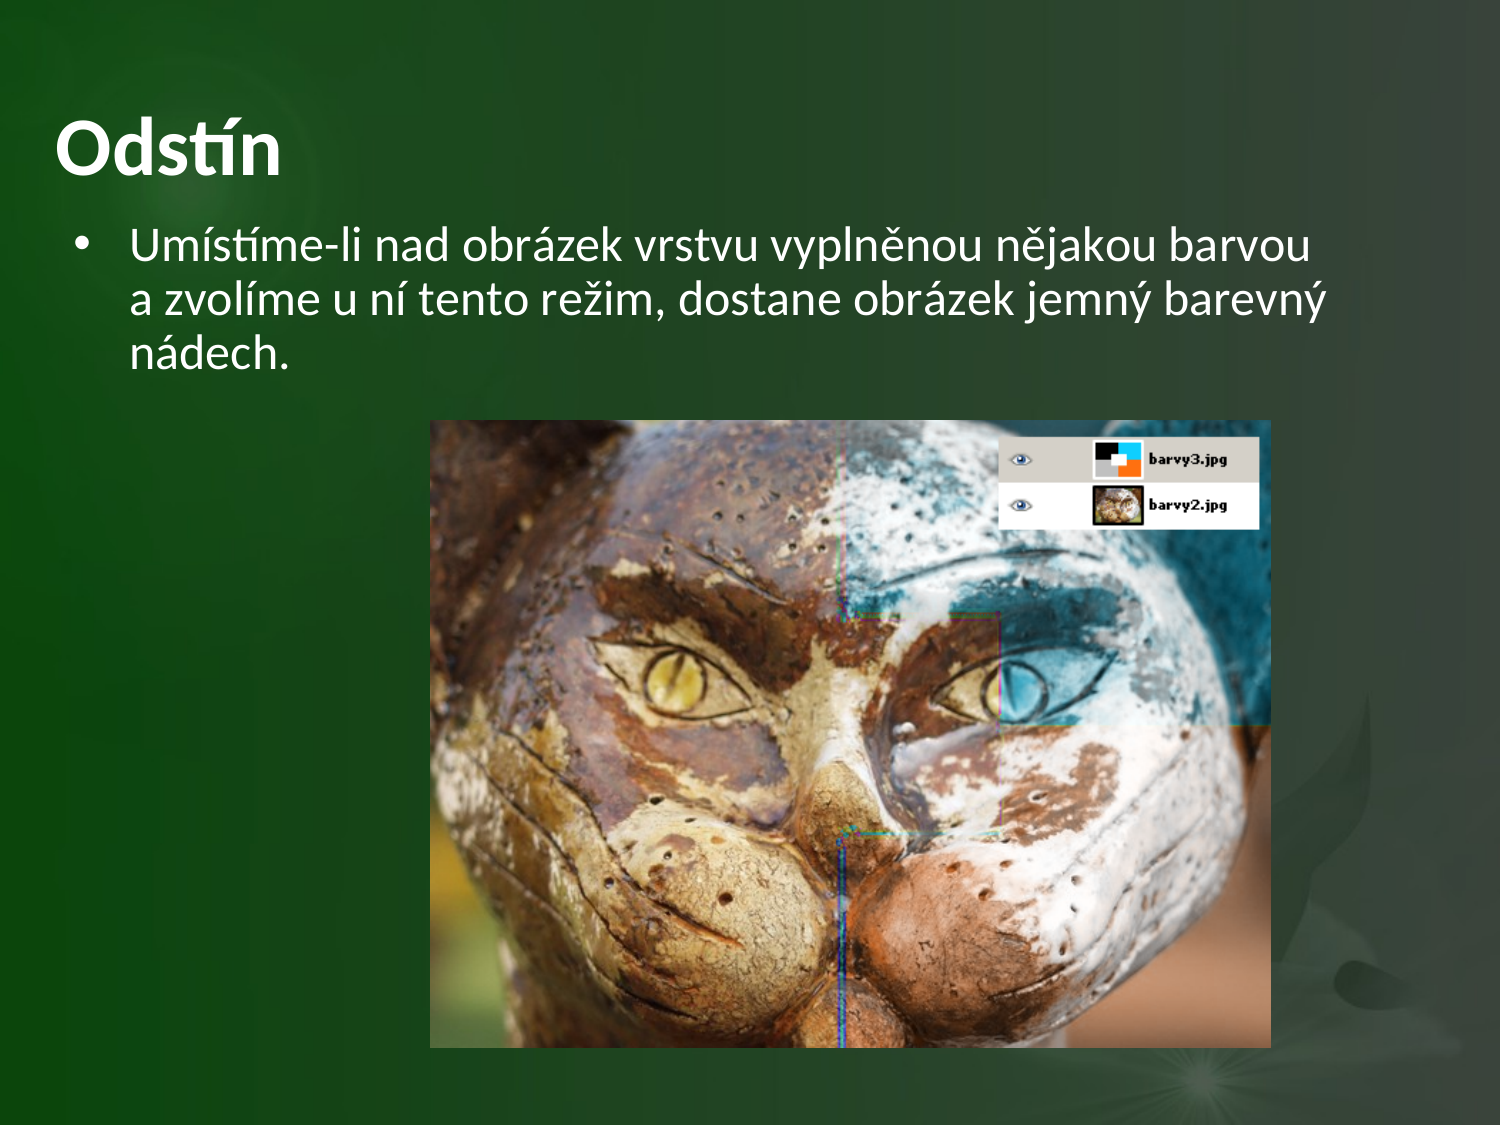

Odstín
Umístíme-li nad obrázek vrstvu vyplněnou nějakou barvou
a zvolíme u ní tento režim, dostane obrázek jemný barevný nádech.